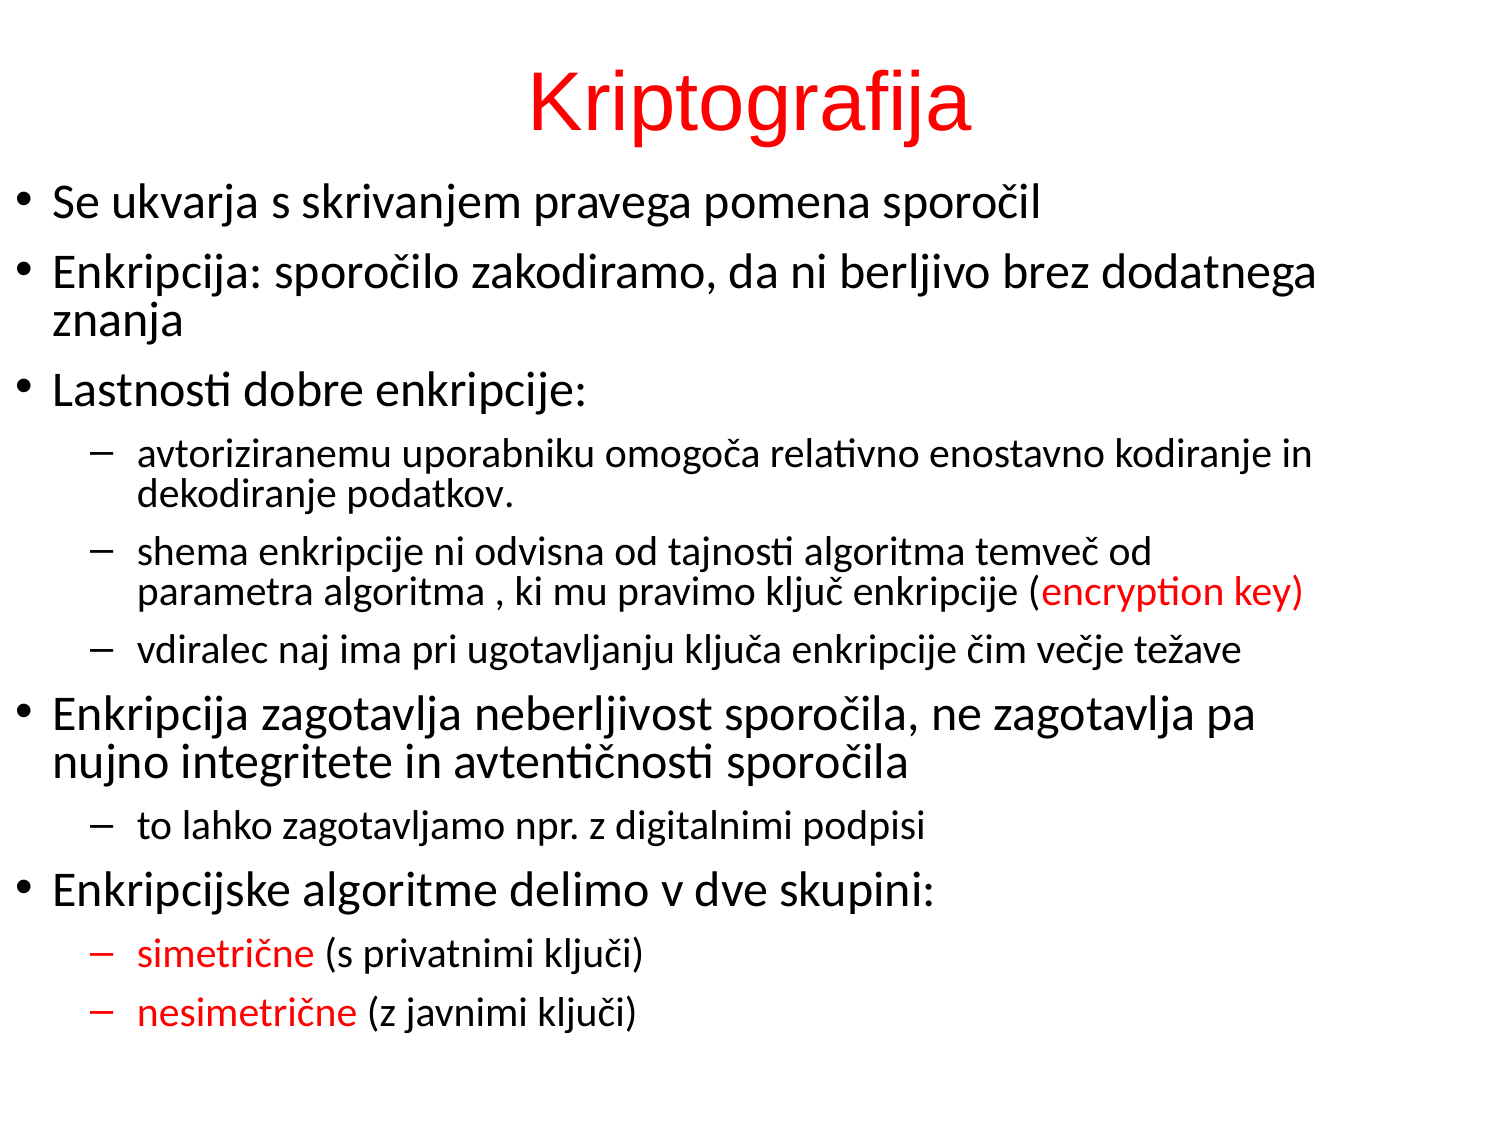

# Kriptografija
Se ukvarja s skrivanjem pravega pomena sporočil
Enkripcija: sporočilo zakodiramo, da ni berljivo brez dodatnega znanja
Lastnosti dobre enkripcije:
avtoriziranemu uporabniku omogoča relativno enostavno kodiranje in dekodiranje podatkov.
shema enkripcije ni odvisna od tajnosti algoritma temveč od parametra algoritma , ki mu pravimo ključ enkripcije (encryption key)
vdiralec naj ima pri ugotavljanju ključa enkripcije čim večje težave
Enkripcija zagotavlja neberljivost sporočila, ne zagotavlja pa nujno integritete in avtentičnosti sporočila
to lahko zagotavljamo npr. z digitalnimi podpisi
Enkripcijske algoritme delimo v dve skupini:
simetrične (s privatnimi ključi)
nesimetrične (z javnimi ključi)